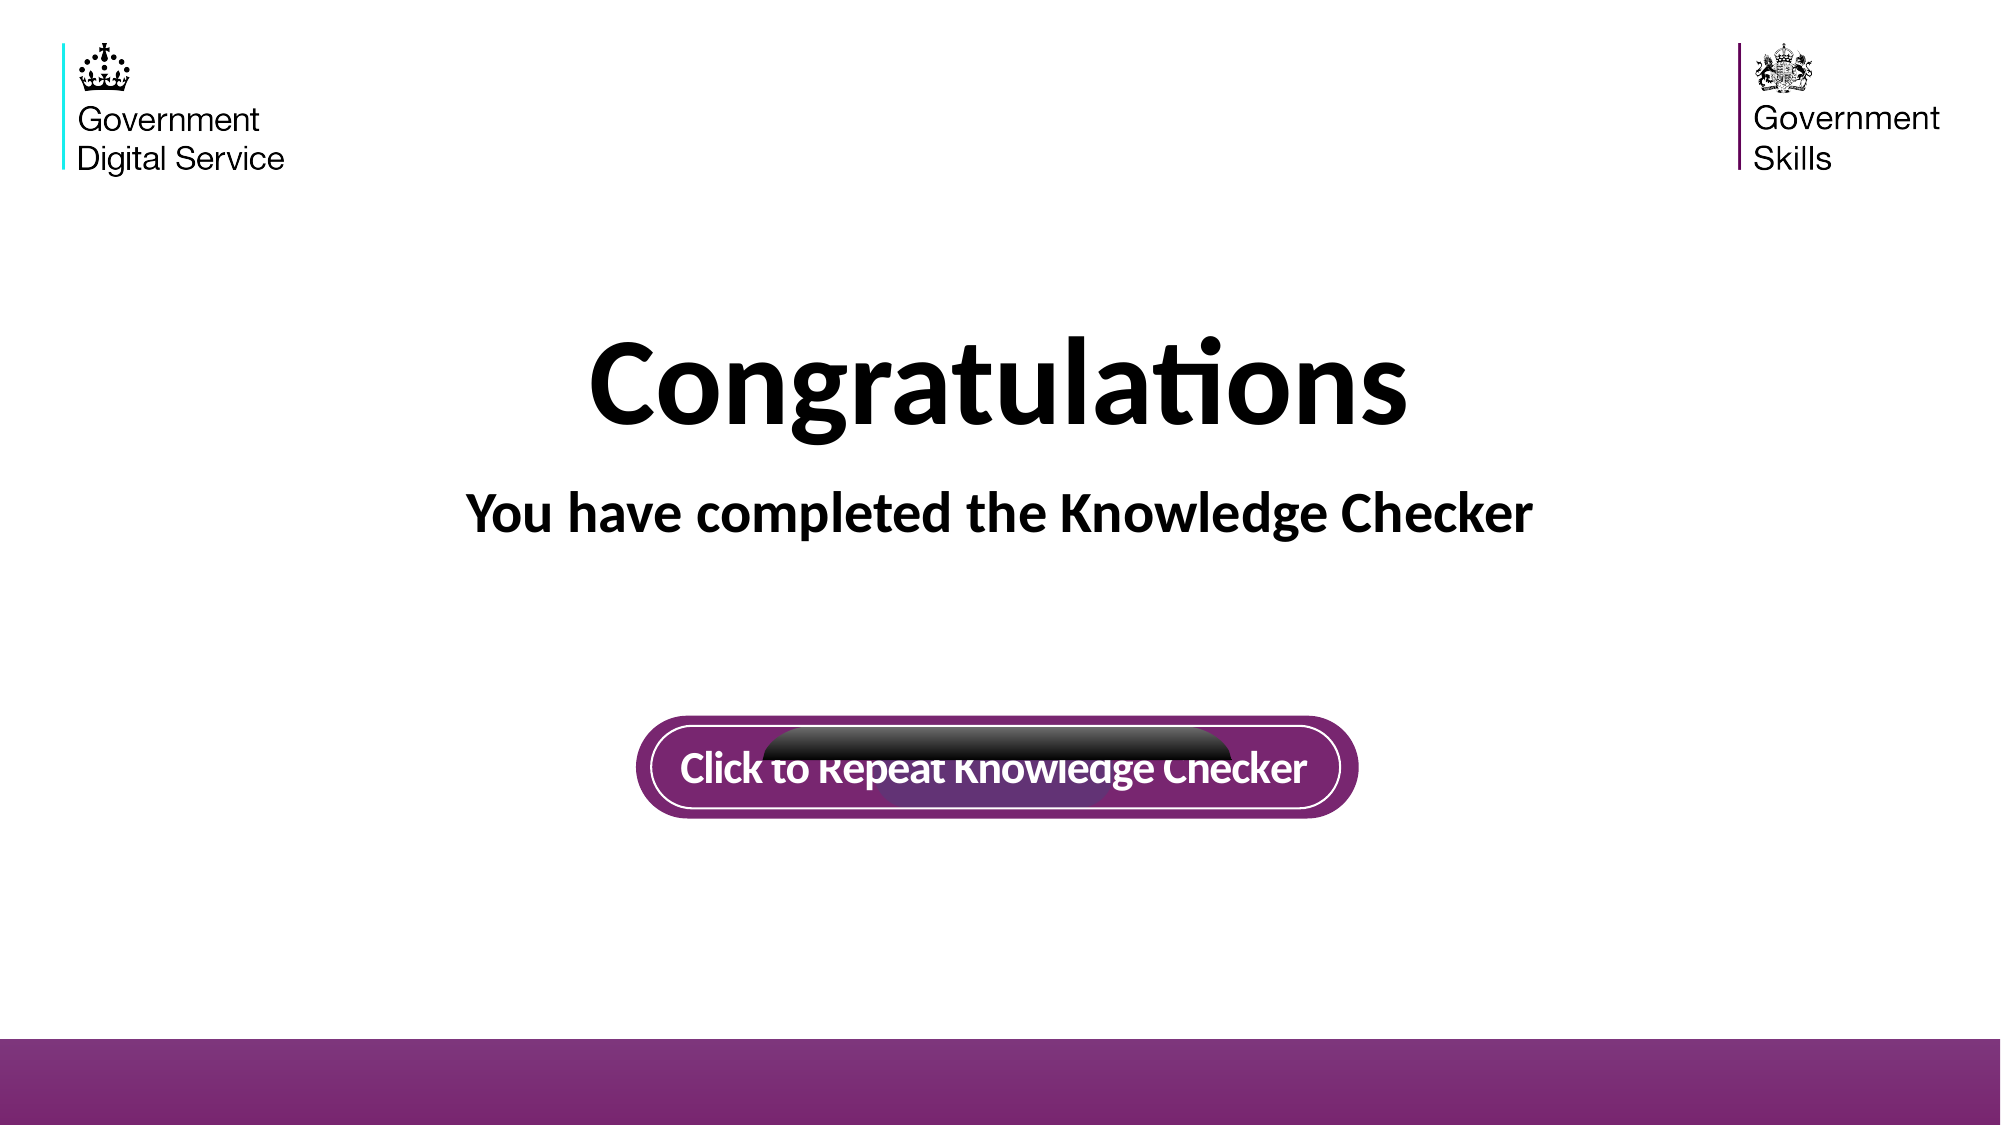

# Congratulations
You have completed the Knowledge Checker
Click to Repeat Knowledge Checker